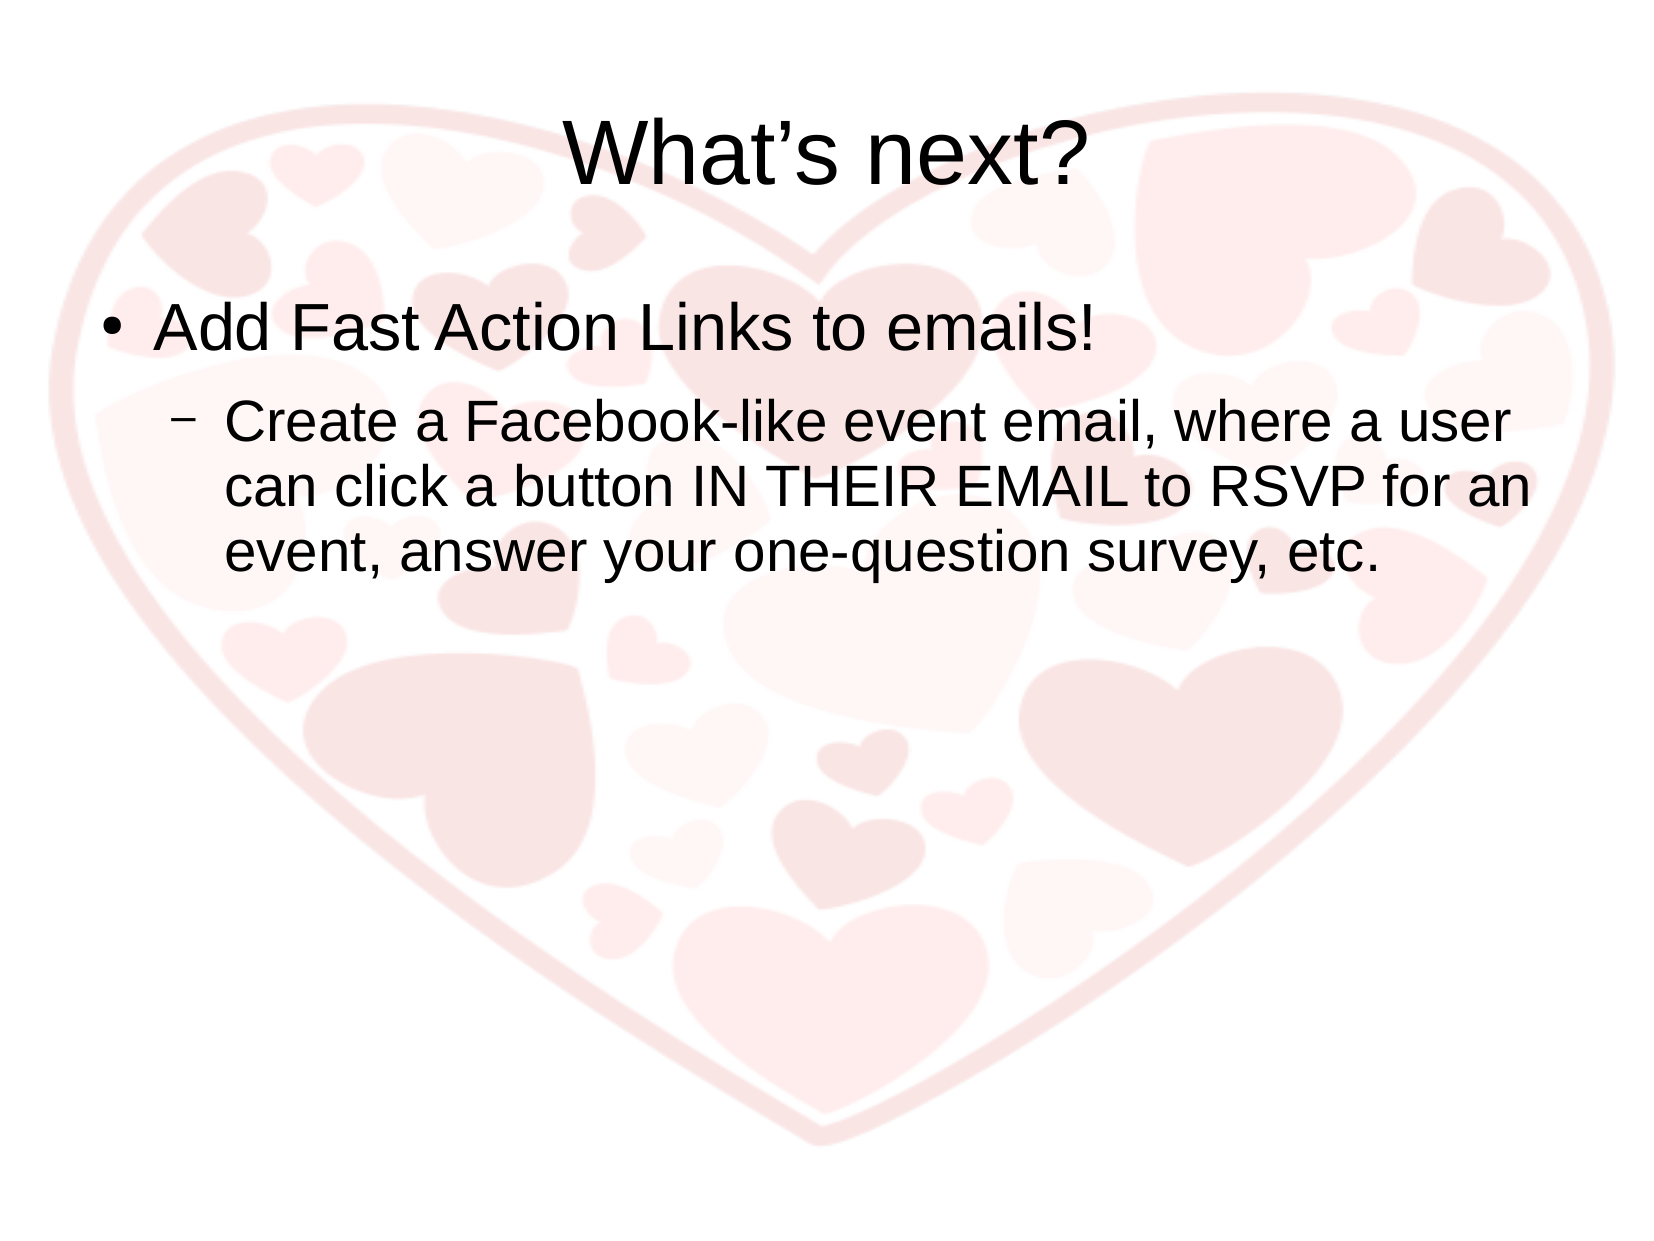

# What’s next?
Add Fast Action Links to emails!
Create a Facebook-like event email, where a user can click a button IN THEIR EMAIL to RSVP for an event, answer your one-question survey, etc.